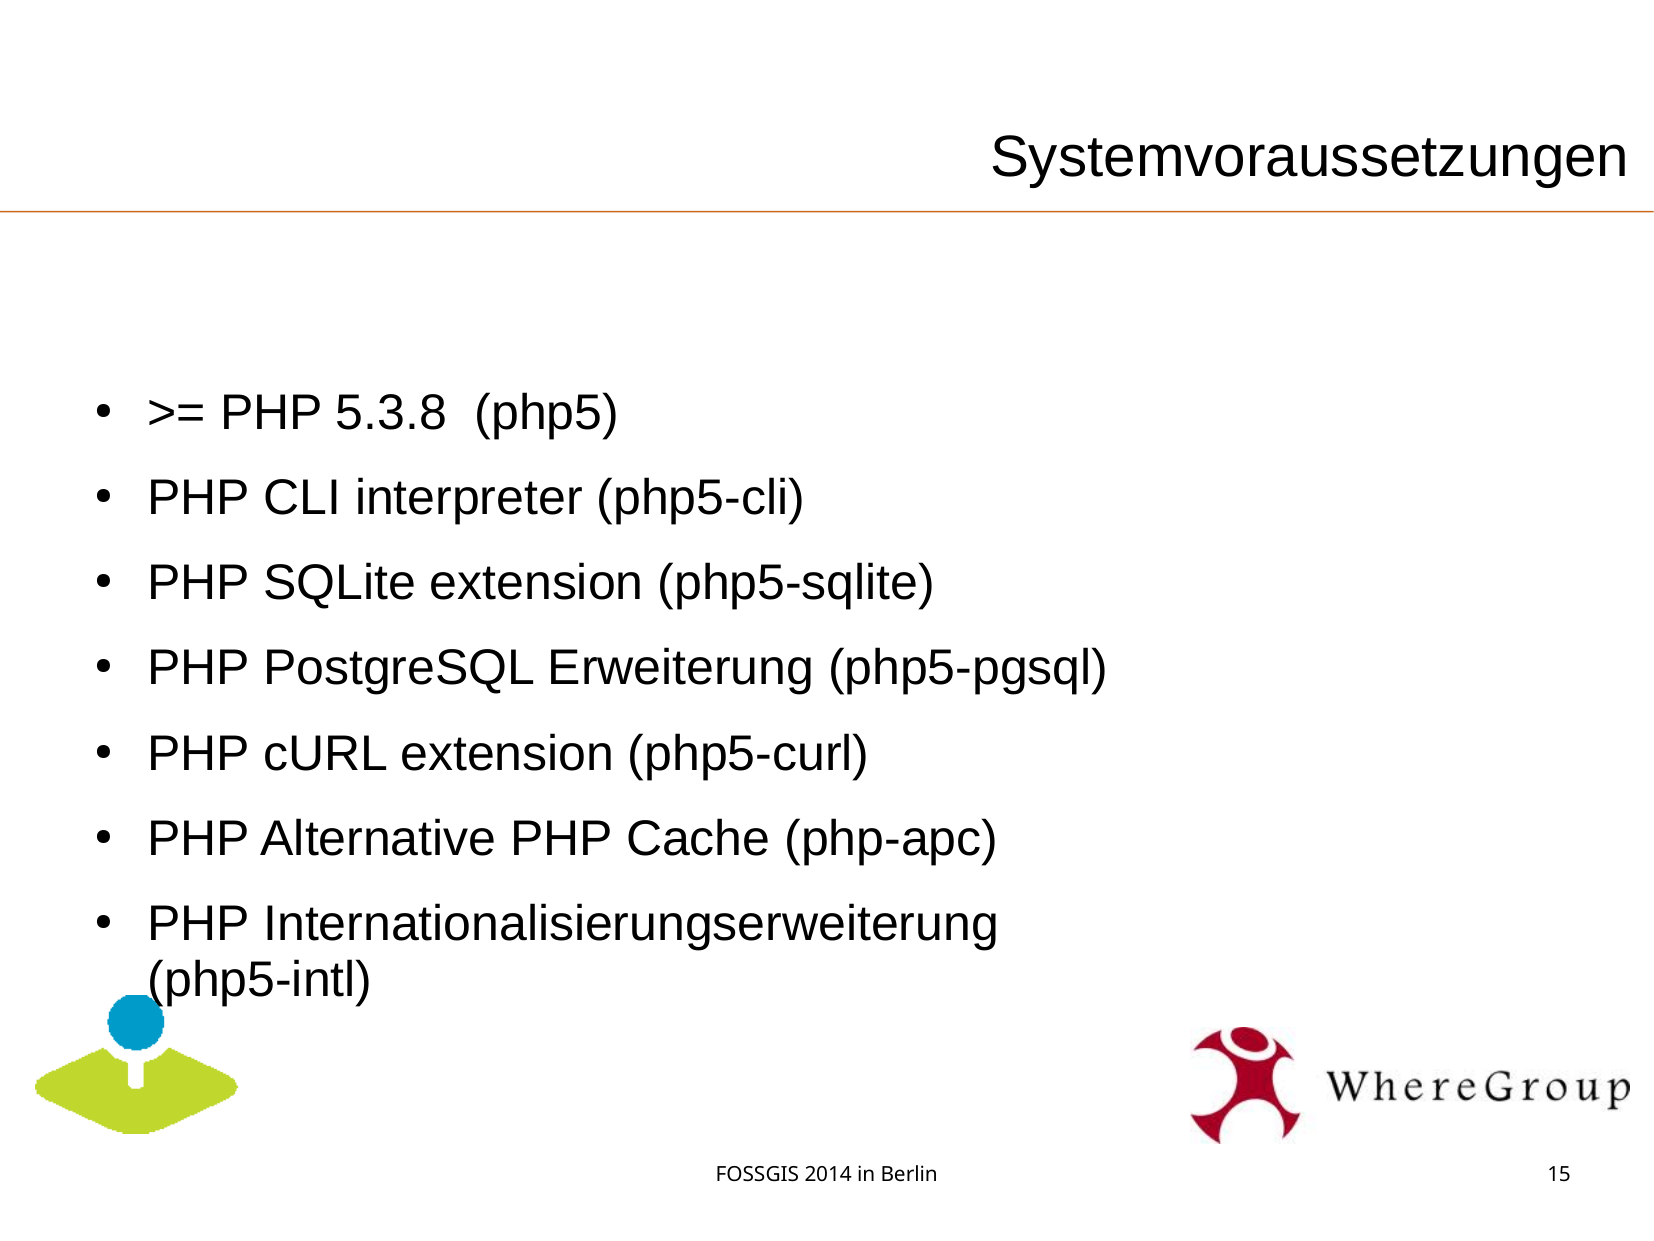

# Systemvoraussetzungen
>= PHP 5.3.8 (php5)
PHP CLI interpreter (php5-cli)
PHP SQLite extension (php5-sqlite)
PHP PostgreSQL Erweiterung (php5-pgsql)
PHP cURL extension (php5-curl)
PHP Alternative PHP Cache (php-apc)
PHP Internationalisierungserweiterung
(php5-intl)
Mapbender - Einführung zum Mapbender Projekt (Astrid Ede)
15